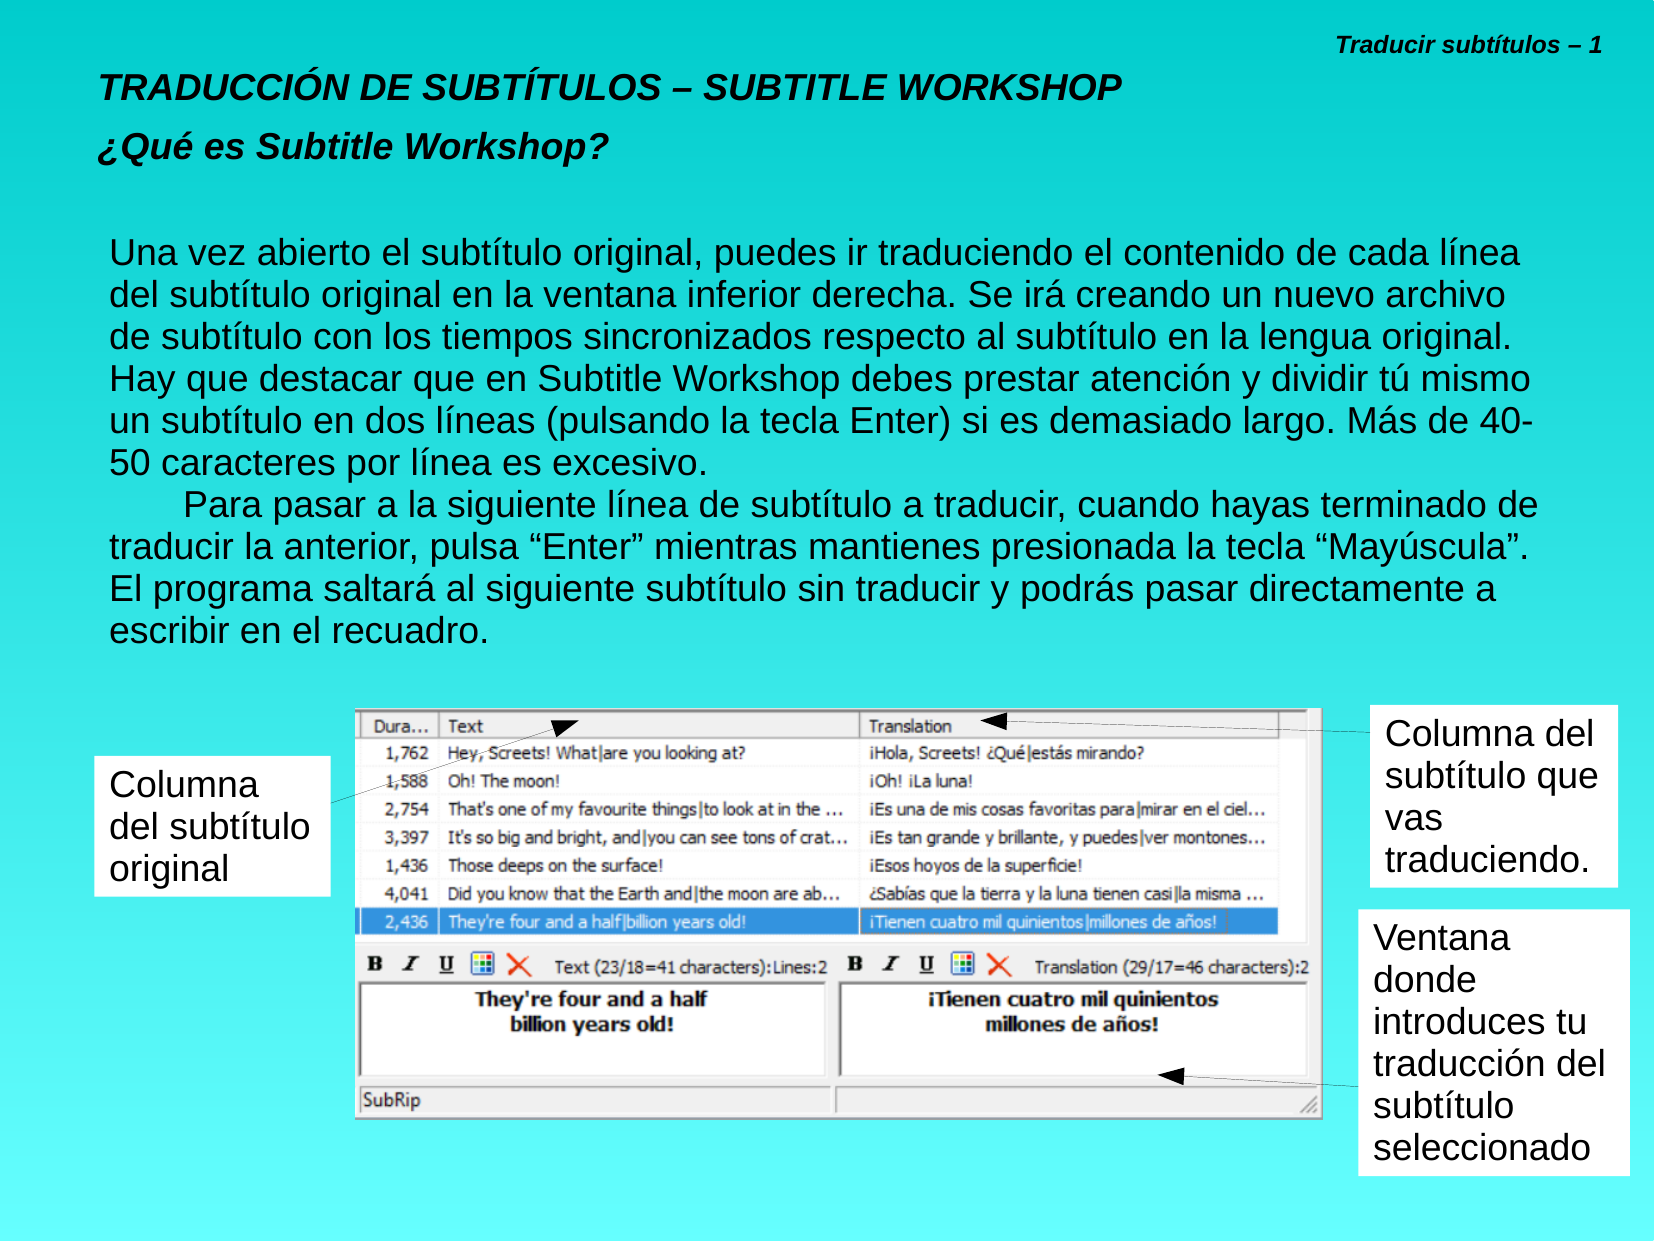

Traducir subtítulos – 1
TRADUCCIÓN DE SUBTÍTULOS – SUBTITLE WORKSHOP
¿Qué es Subtitle Workshop?
Una vez abierto el subtítulo original, puedes ir traduciendo el contenido de cada línea del subtítulo original en la ventana inferior derecha. Se irá creando un nuevo archivo de subtítulo con los tiempos sincronizados respecto al subtítulo en la lengua original. Hay que destacar que en Subtitle Workshop debes prestar atención y dividir tú mismo un subtítulo en dos líneas (pulsando la tecla Enter) si es demasiado largo. Más de 40-50 caracteres por línea es excesivo.
	Para pasar a la siguiente línea de subtítulo a traducir, cuando hayas terminado de traducir la anterior, pulsa “Enter” mientras mantienes presionada la tecla “Mayúscula”. El programa saltará al siguiente subtítulo sin traducir y podrás pasar directamente a escribir en el recuadro.
Columna del subtítulo que vas traduciendo.
Columna del subtítulo original
Ventana donde introduces tu traducción del subtítulo seleccionado